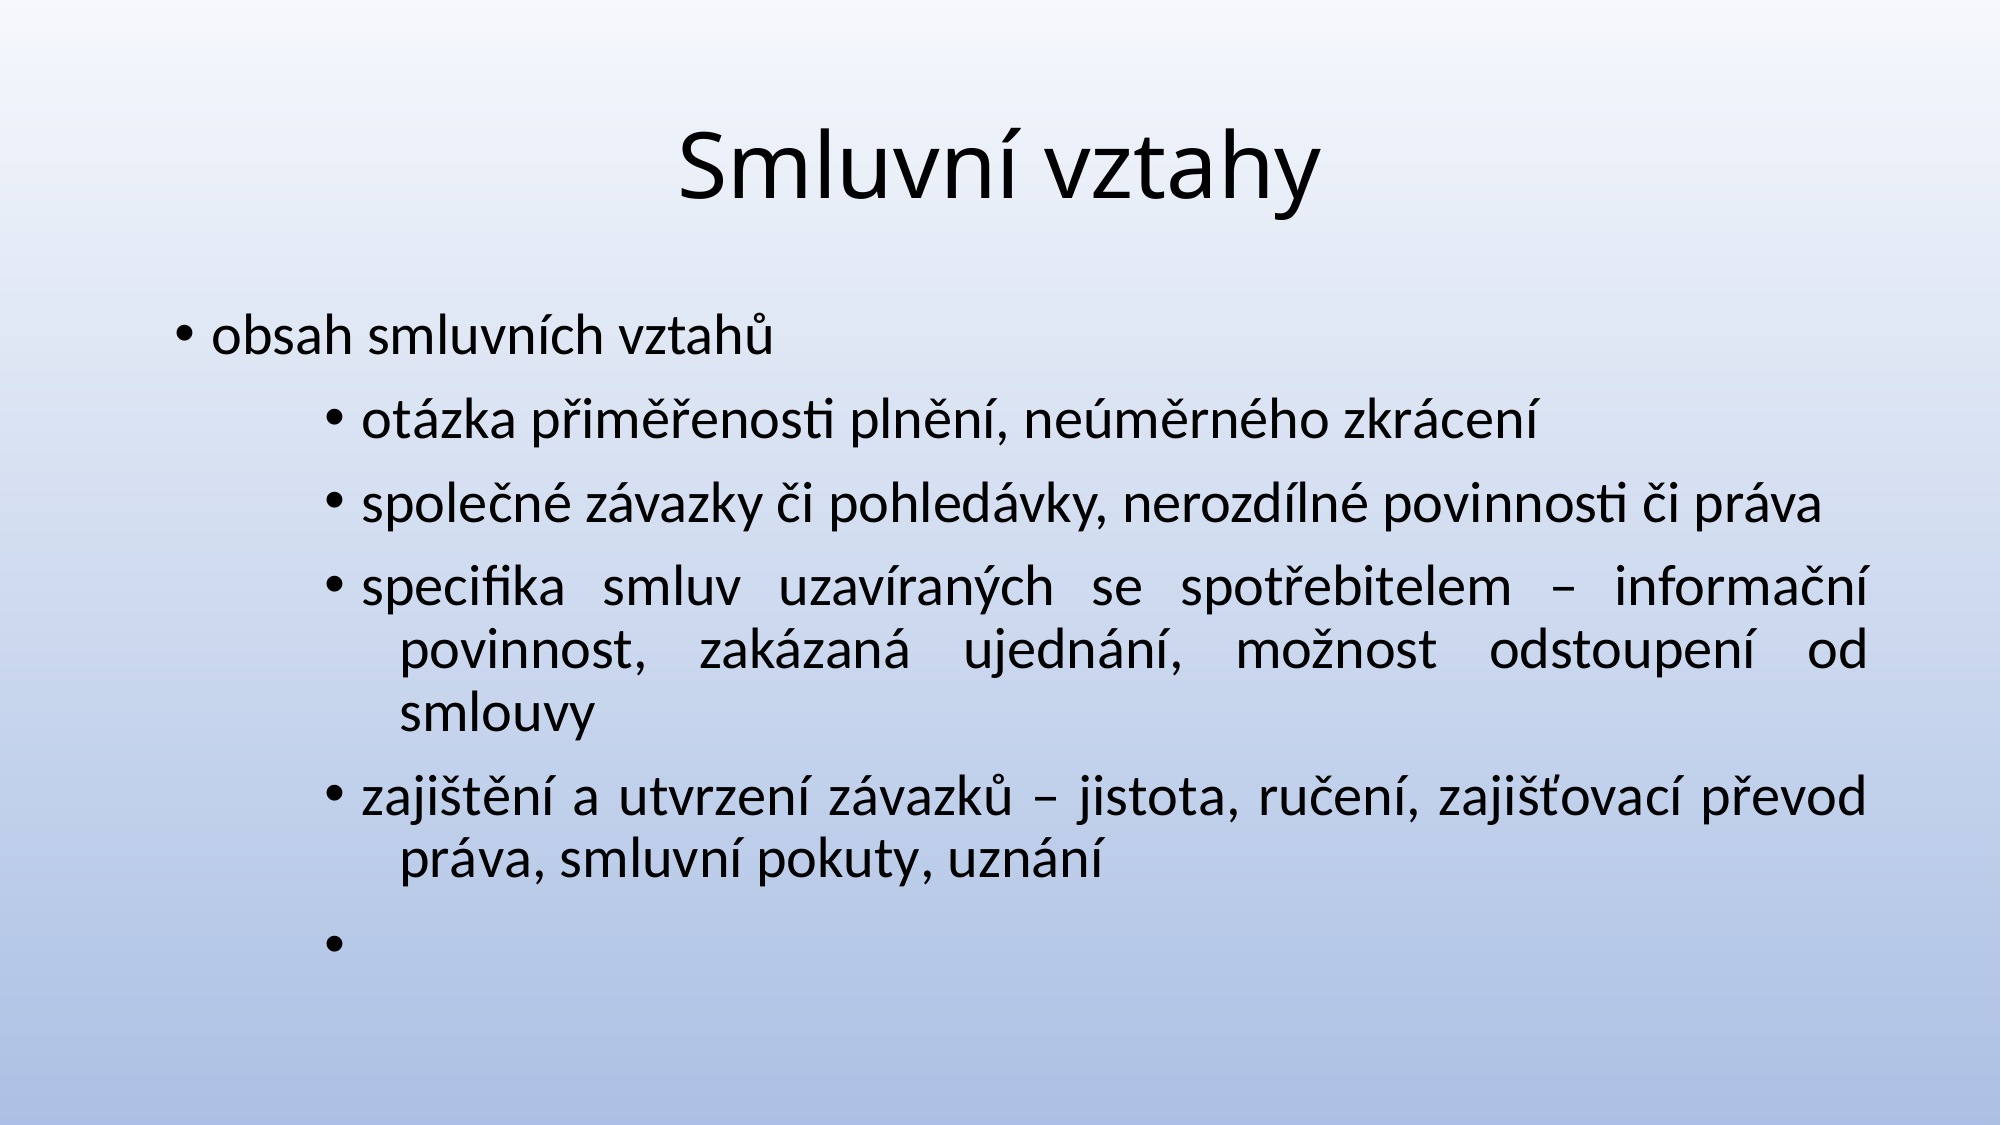

# Smluvní vztahy
obsah smluvních vztahů
otázka přiměřenosti plnění, neúměrného zkrácení
společné závazky či pohledávky, nerozdílné povinnosti či práva
specifika smluv uzavíraných se spotřebitelem – informační povinnost, zakázaná ujednání, možnost odstoupení od smlouvy
zajištění a utvrzení závazků – jistota, ručení, zajišťovací převod práva, smluvní pokuty, uznání